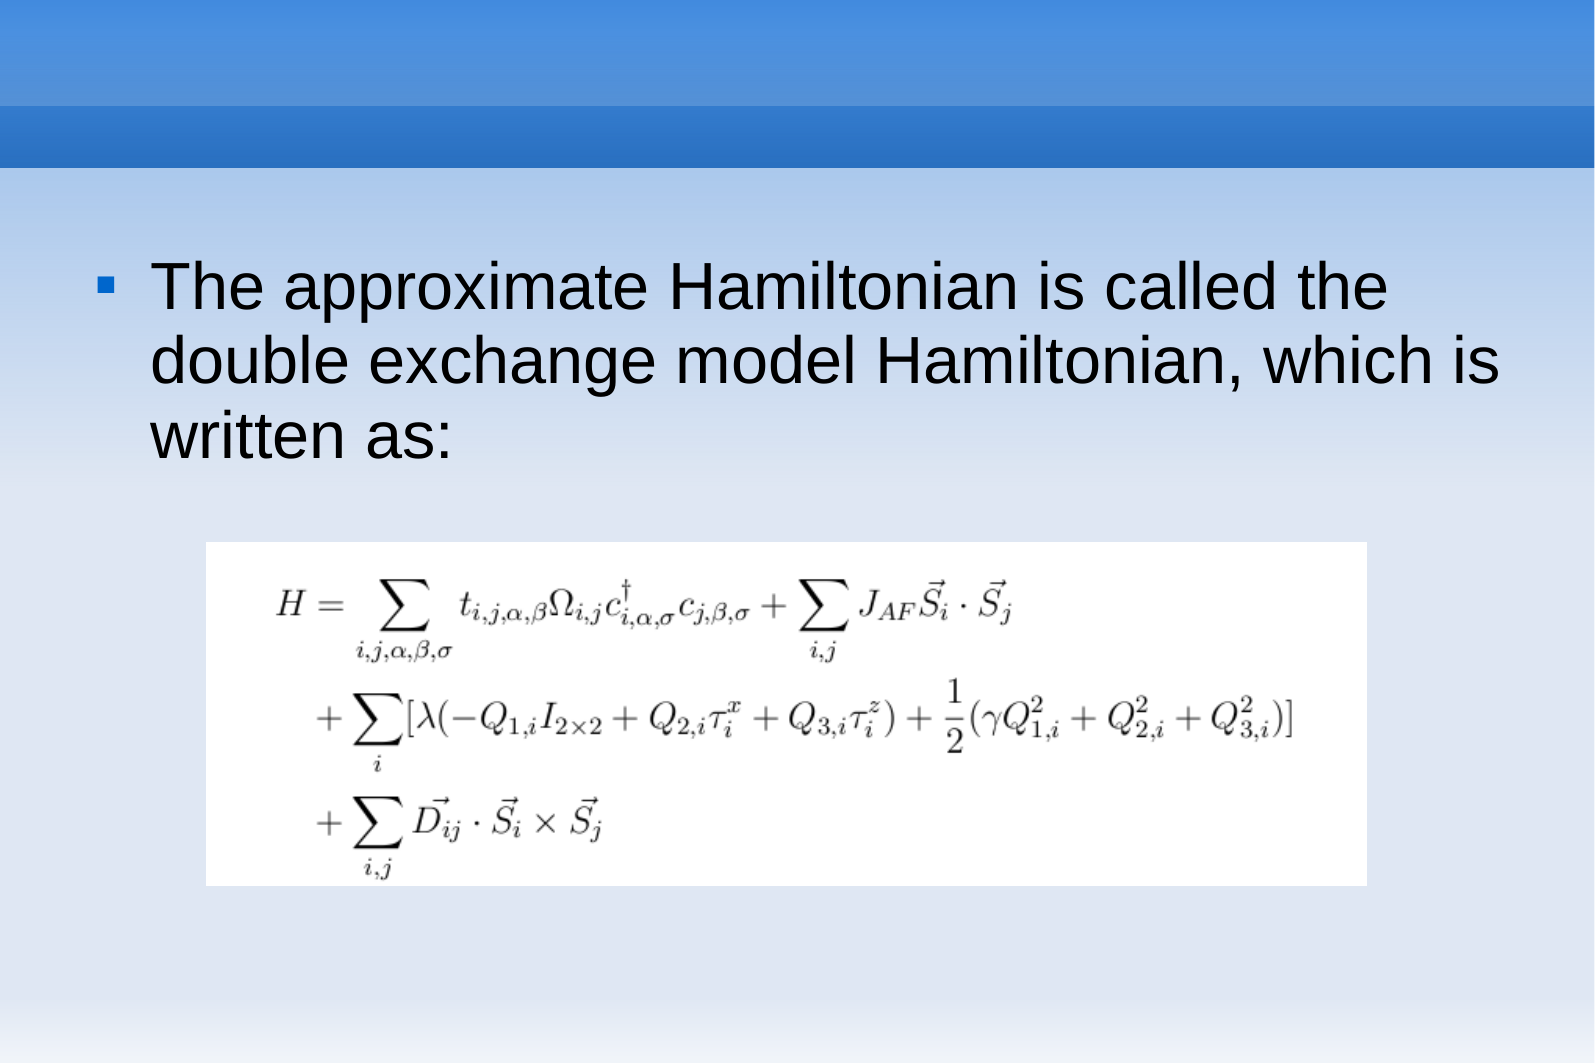

#
The approximate Hamiltonian is called the double exchange model Hamiltonian, which is written as: